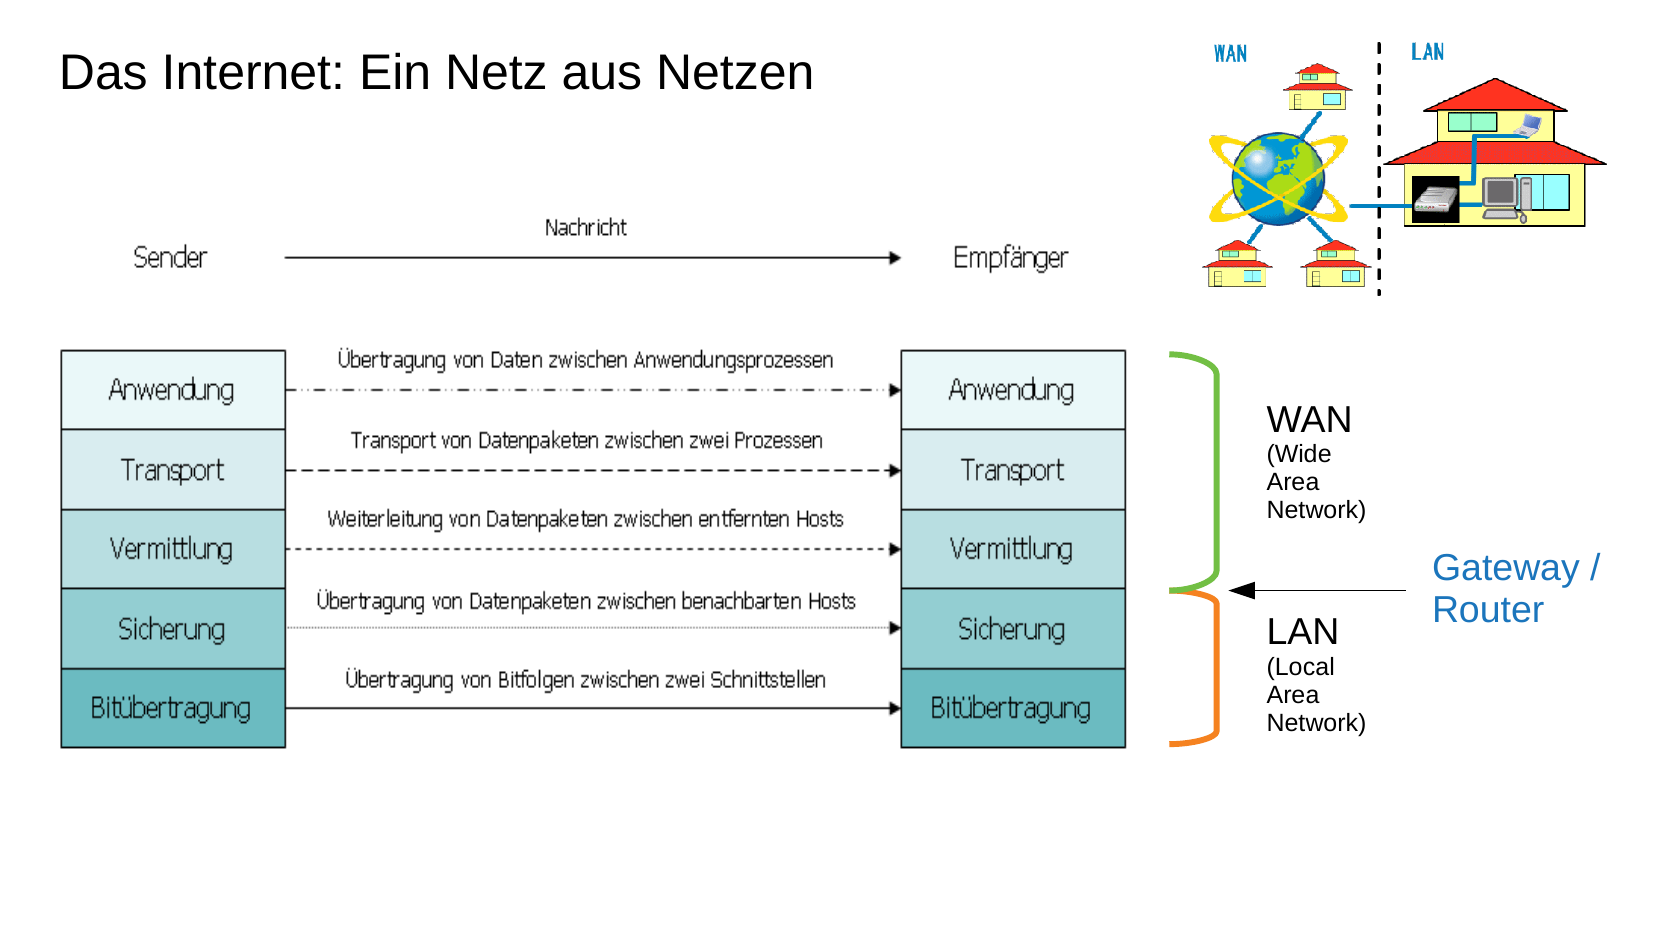

# Das Internet: Ein Netz aus Netzen
WAN
(Wide
Area
Network)
Gateway / Router
LAN
(Local
Area
Network)